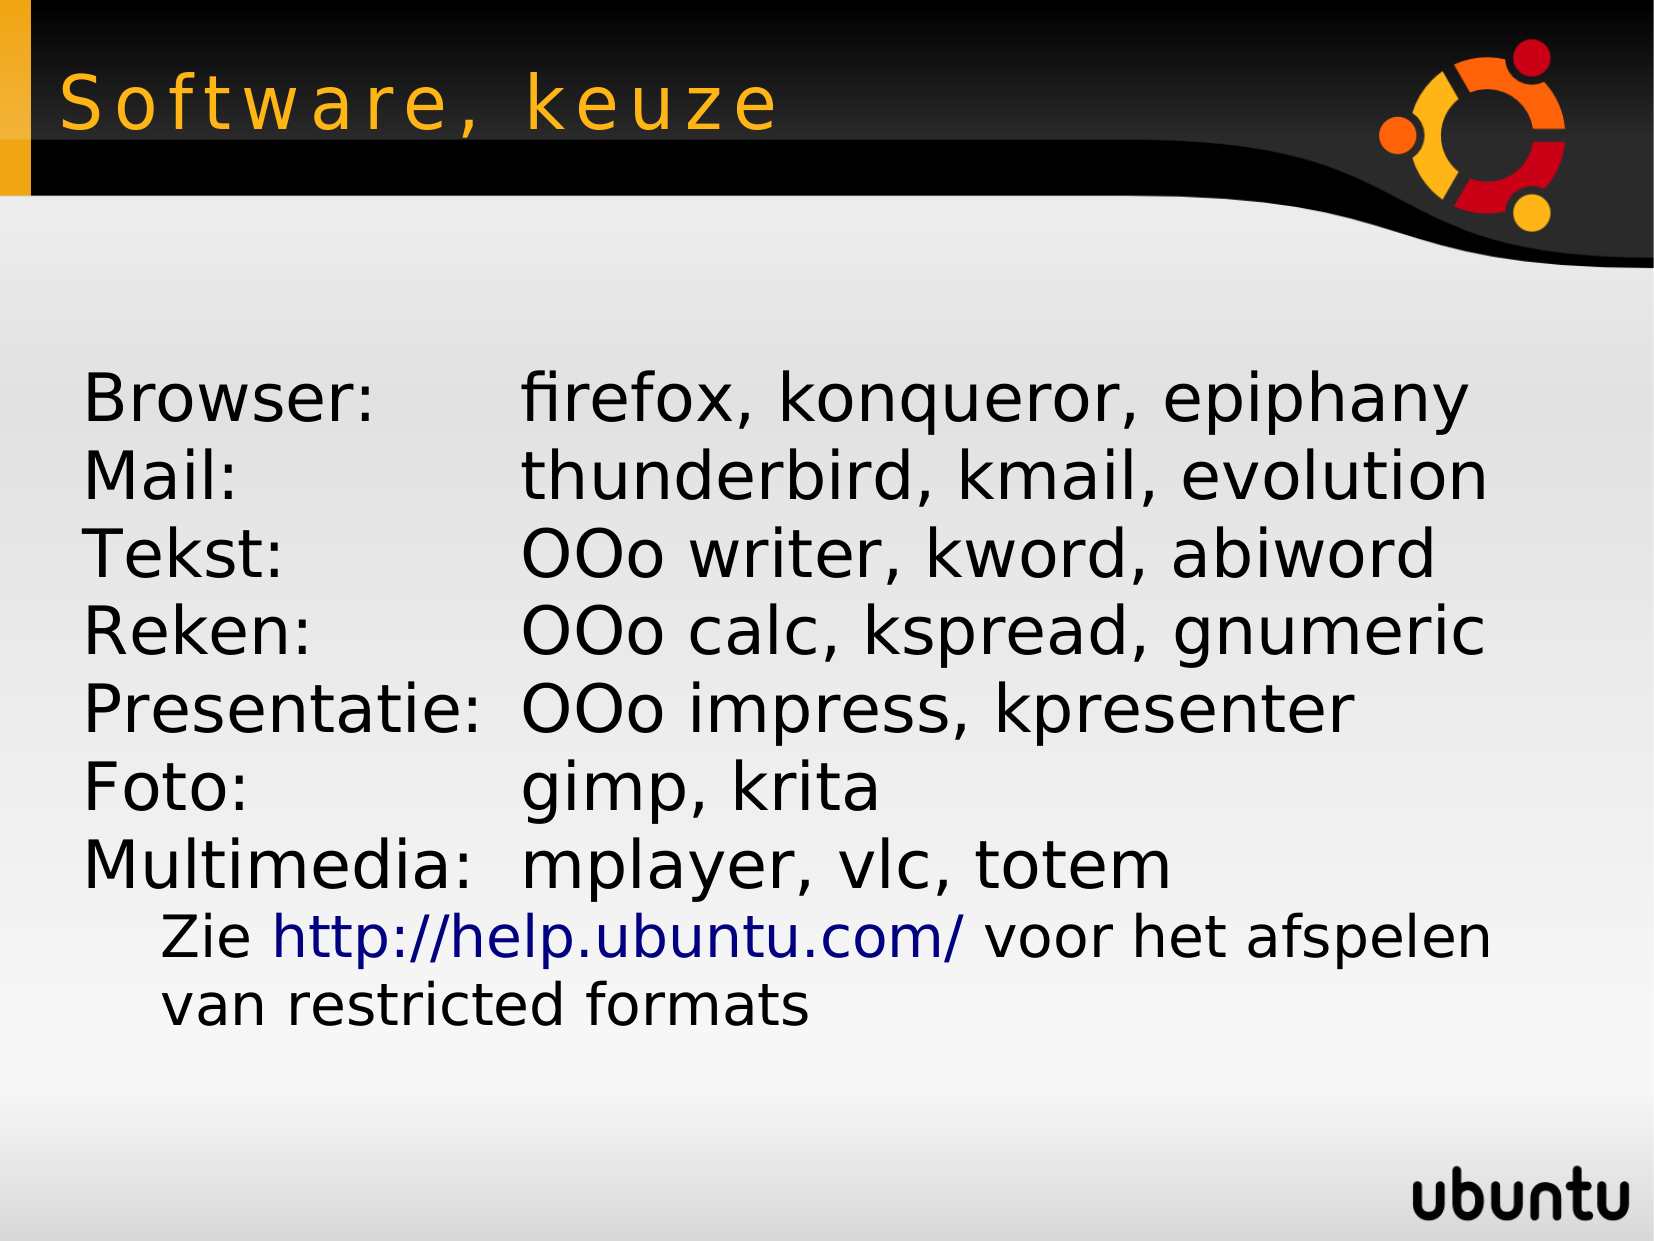

# Software, keuze
Browser:	firefox, konqueror, epiphany
Mail:	thunderbird, kmail, evolution
Tekst:	OOo writer, kword, abiword
Reken:	OOo calc, kspread, gnumeric
Presentatie:	OOo impress, kpresenter
Foto:	gimp, krita
Multimedia:	mplayer, vlc, totem
Zie http://help.ubuntu.com/ voor het afspelen van restricted formats